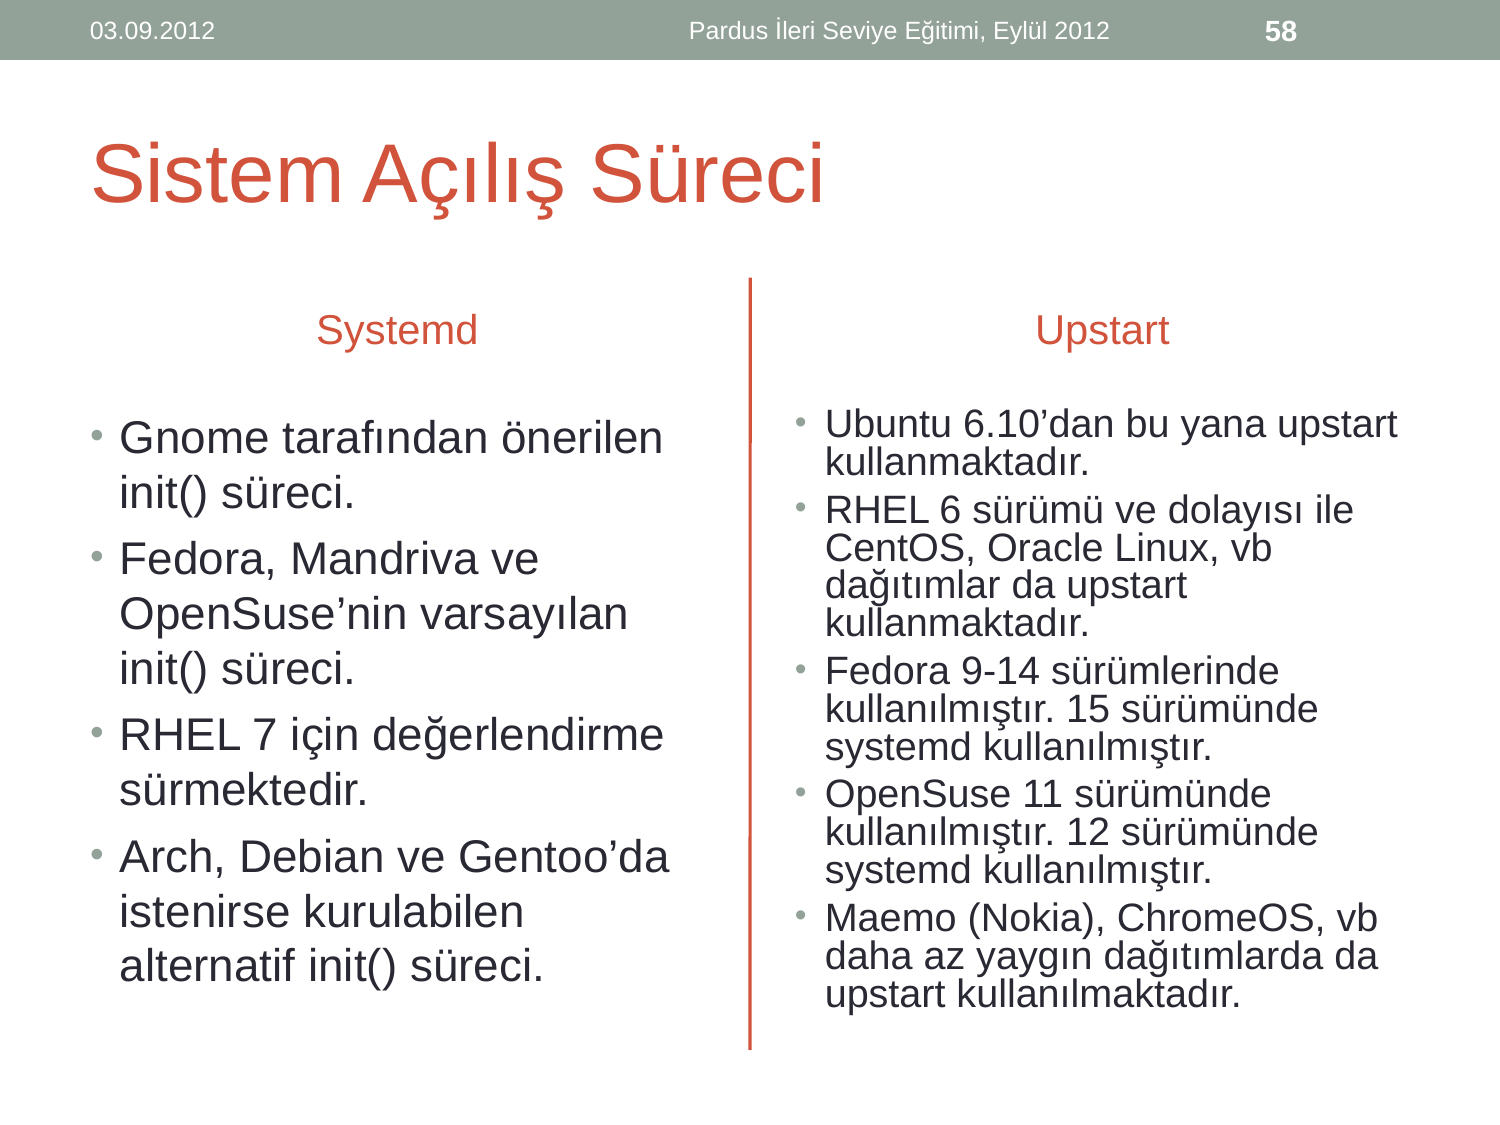

03.09.2012
Pardus İleri Seviye Eğitimi, Eylül 2012
# Sistem Açılış Süreci
Systemd
Upstart
Gnome tarafından önerilen init() süreci.
Fedora, Mandriva ve OpenSuse’nin varsayılan init() süreci.
RHEL 7 için değerlendirme sürmektedir.
Arch, Debian ve Gentoo’da istenirse kurulabilen alternatif init() süreci.
Ubuntu 6.10’dan bu yana upstart kullanmaktadır.
RHEL 6 sürümü ve dolayısı ile CentOS, Oracle Linux, vb dağıtımlar da upstart kullanmaktadır.
Fedora 9-14 sürümlerinde kullanılmıştır. 15 sürümünde systemd kullanılmıştır.
OpenSuse 11 sürümünde kullanılmıştır. 12 sürümünde systemd kullanılmıştır.
Maemo (Nokia), ChromeOS, vb daha az yaygın dağıtımlarda da upstart kullanılmaktadır.